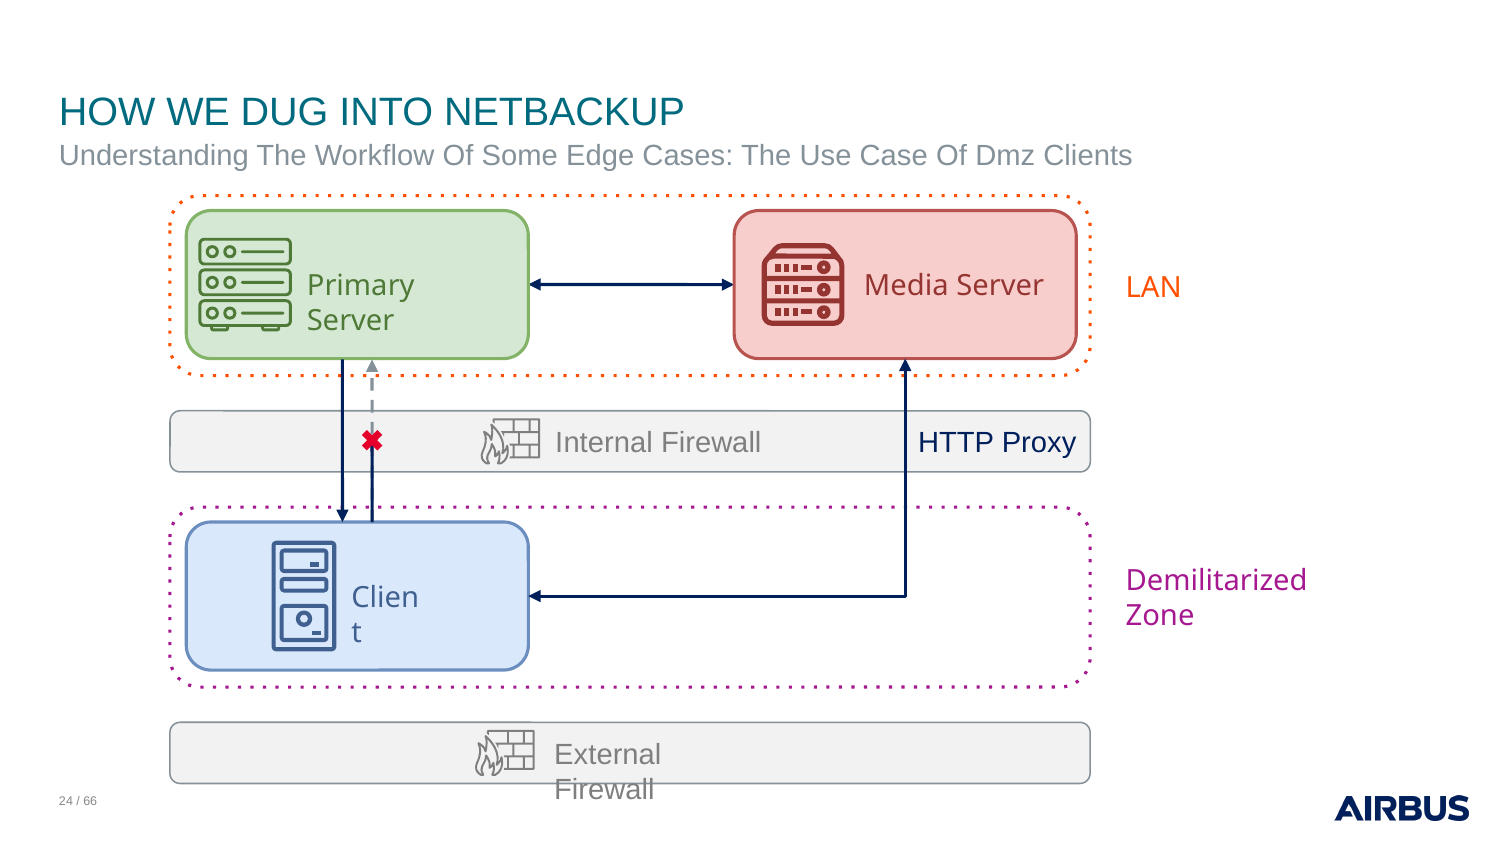

# HOW WE DUG INTO NETBACKUP Understanding The Workflow Of Some Edge Cases: The Use Case Of Dmz Clients
Primary Server
Media Server
LAN
HTTP Proxy
Internal Firewall
Client
Demilitarized Zone
External Firewall